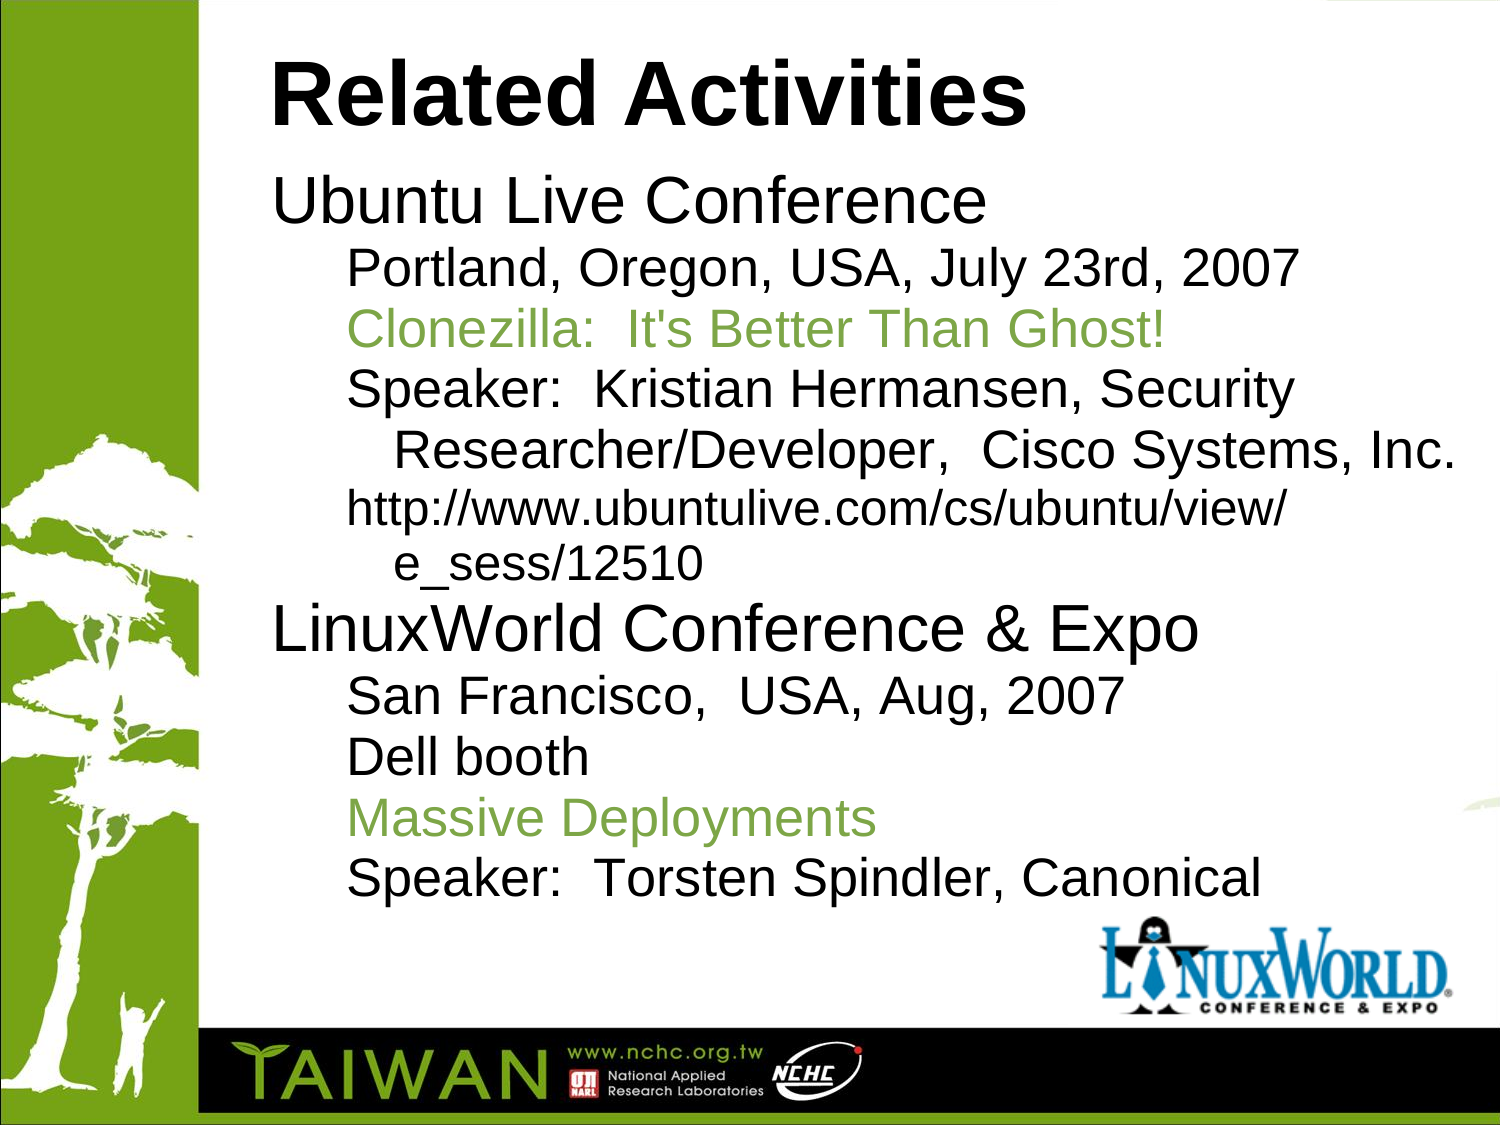

# Related Activities
Ubuntu Live Conference
Portland, Oregon, USA, July 23rd, 2007
Clonezilla: It's Better Than Ghost!
Speaker: Kristian Hermansen, Security Researcher/Developer, Cisco Systems, Inc.
http://www.ubuntulive.com/cs/ubuntu/view/e_sess/12510
LinuxWorld Conference & Expo
San Francisco, USA, Aug, 2007
Dell booth
Massive Deployments
Speaker: Torsten Spindler, Canonical